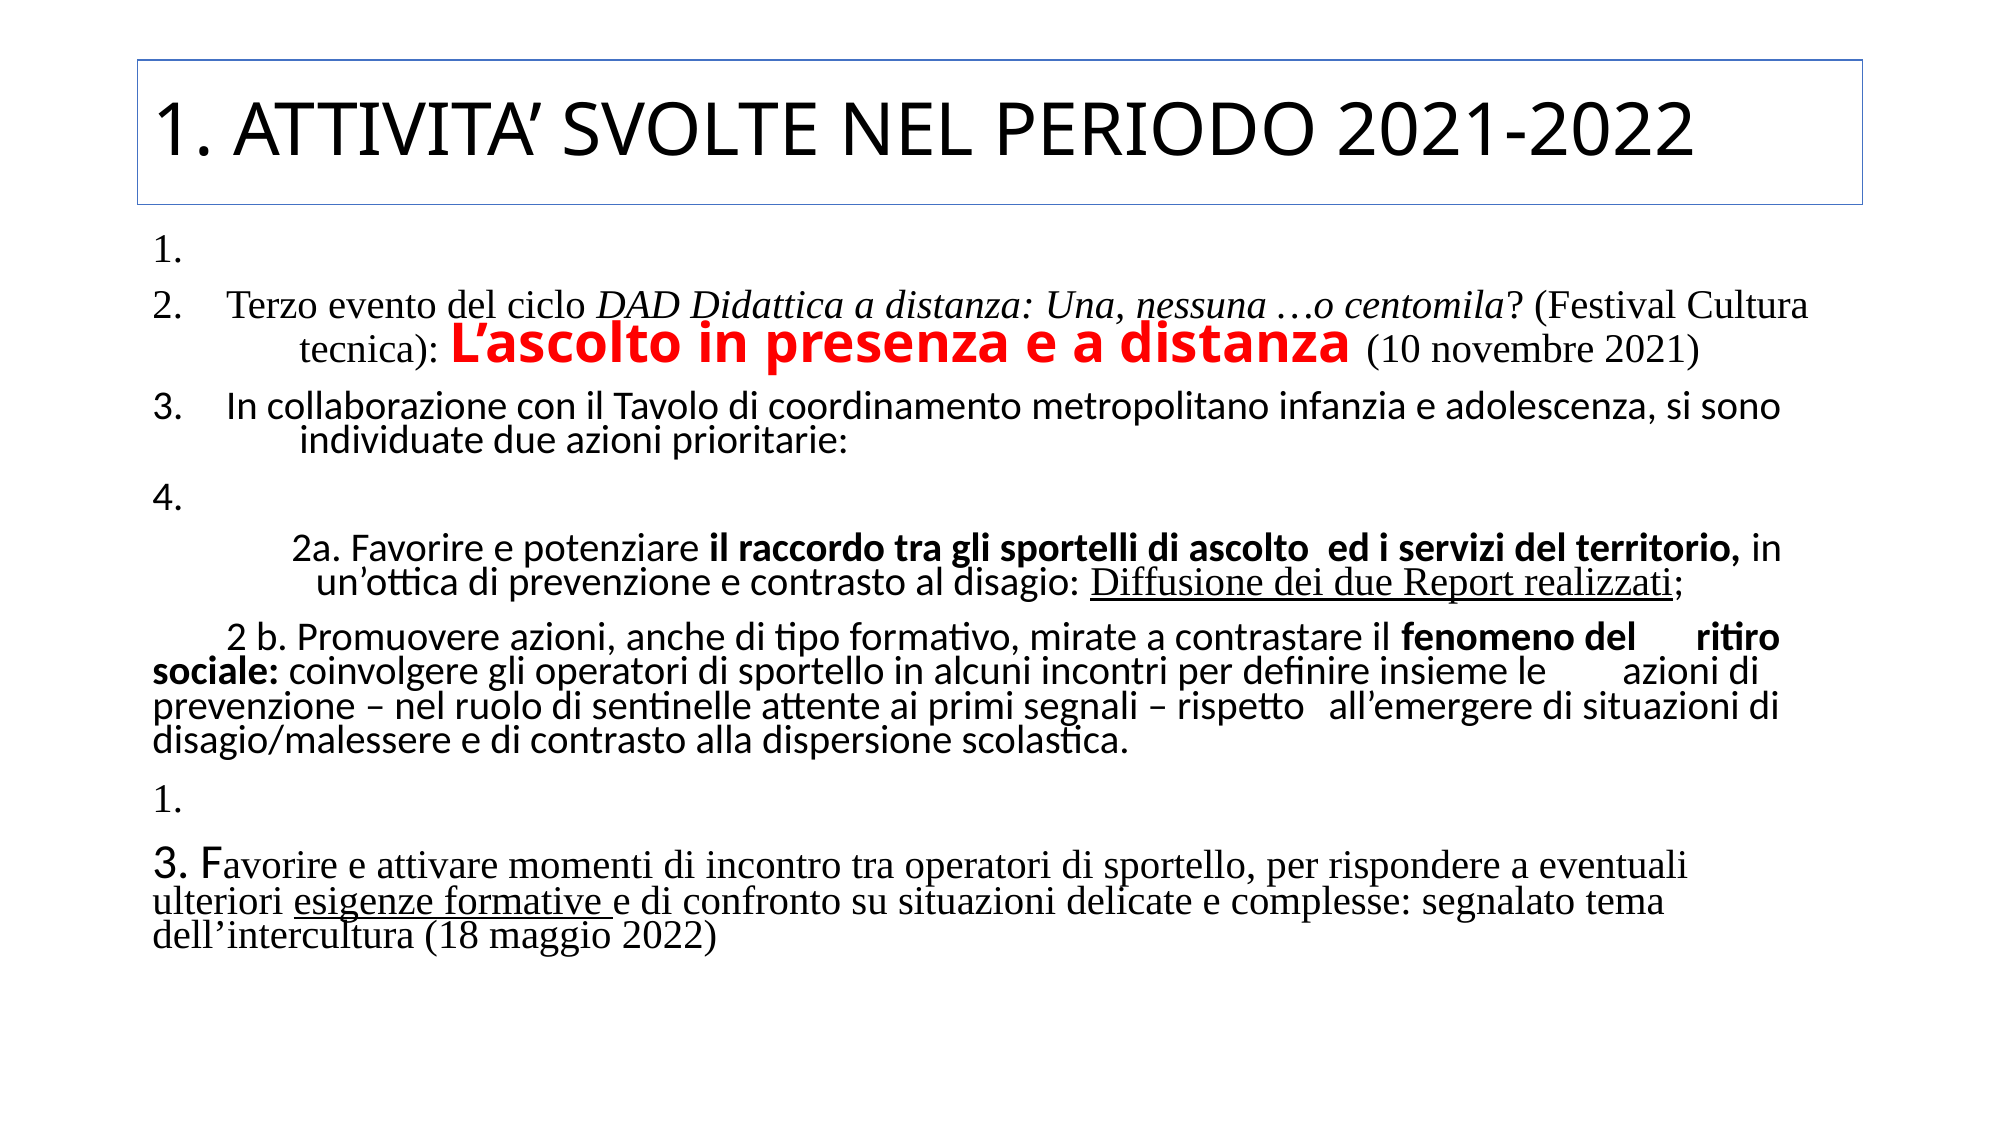

# 1. ATTIVITA’ SVOLTE NEL PERIODO 2021-2022
Terzo evento del ciclo DAD Didattica a distanza: Una, nessuna …o centomila? (Festival Cultura tecnica): L’ascolto in presenza e a distanza (10 novembre 2021)
In collaborazione con il Tavolo di coordinamento metropolitano infanzia e adolescenza, si sono individuate due azioni prioritarie:
	2a. Favorire e potenziare il raccordo tra gli sportelli di ascolto ed i servizi del territorio, in un’ottica di prevenzione e contrasto al disagio: Diffusione dei due Report realizzati;
 	2 b. Promuovere azioni, anche di tipo formativo, mirate a contrastare il fenomeno del 	ritiro sociale: coinvolgere gli operatori di sportello in alcuni incontri per definire insieme le 	azioni di prevenzione – nel ruolo di sentinelle attente ai primi segnali – rispetto 	all’emergere di situazioni di disagio/malessere e di contrasto alla dispersione scolastica.
3. Favorire e attivare momenti di incontro tra operatori di sportello, per rispondere a eventuali 	ulteriori esigenze formative e di confronto su situazioni delicate e complesse: segnalato tema 	dell’intercultura (18 maggio 2022)